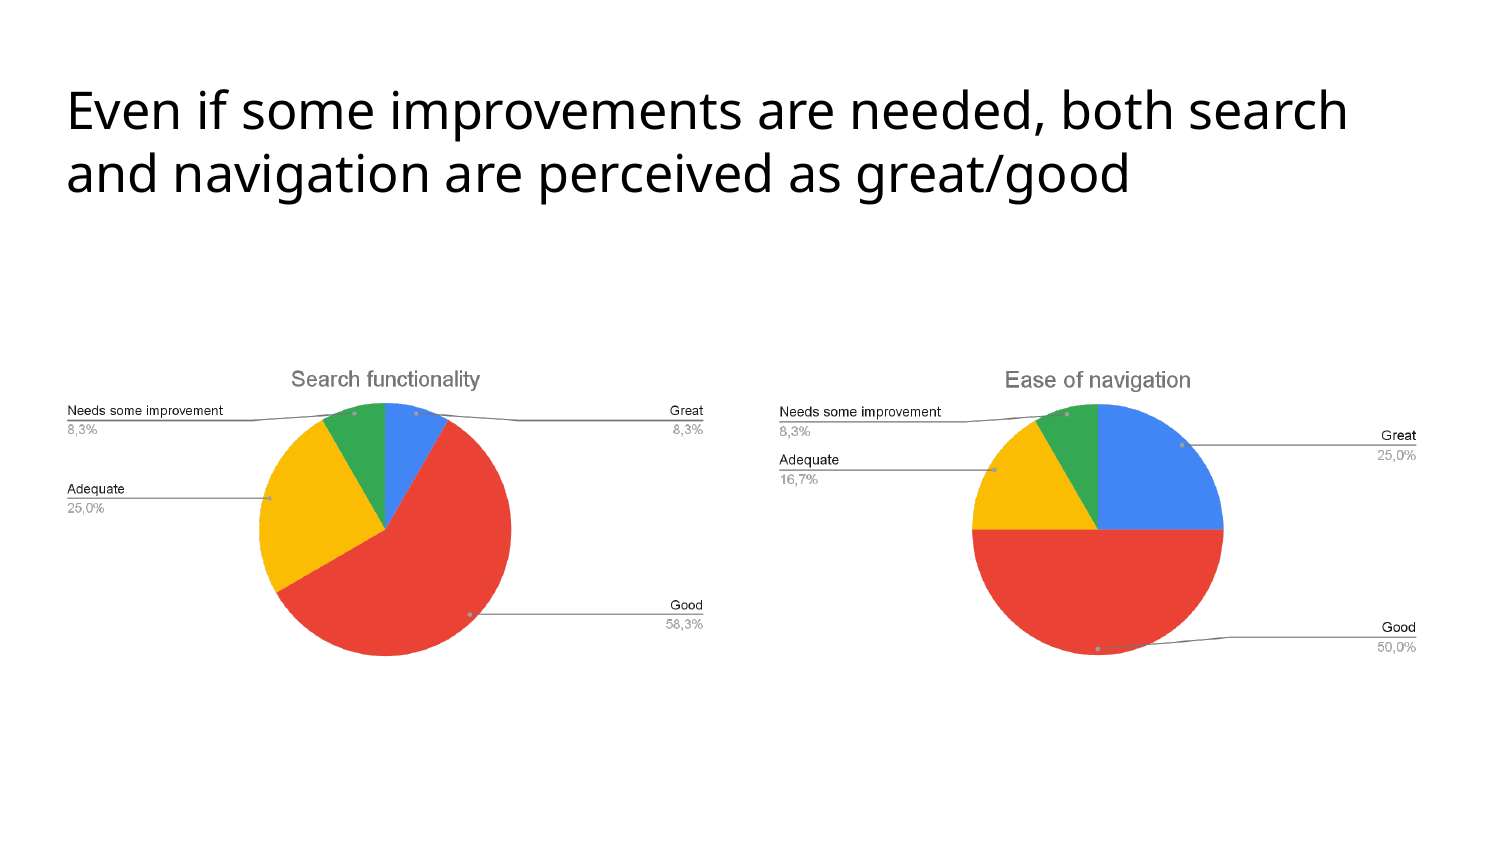

# Even if some improvements are needed, both search and navigation are perceived as great/good